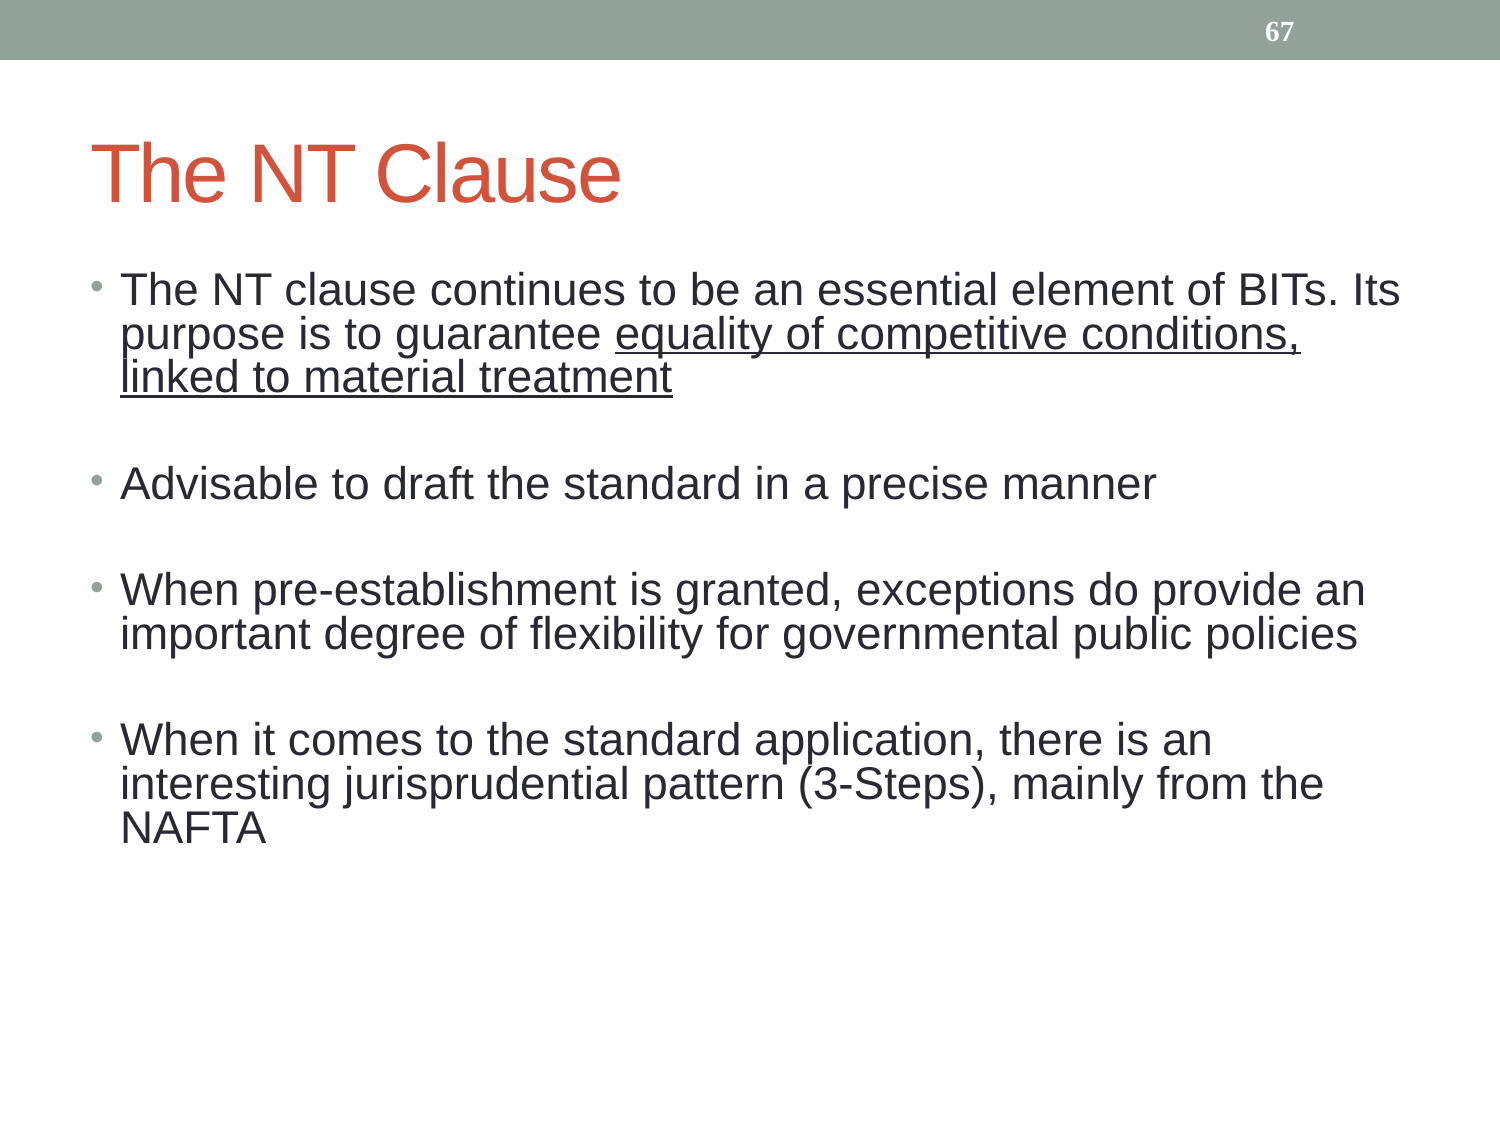

# The NT Clause
The NT clause continues to be an essential element of BITs. Its purpose is to guarantee equality of competitive conditions, linked to material treatment
Advisable to draft the standard in a precise manner
When pre-establishment is granted, exceptions do provide an important degree of flexibility for governmental public policies
When it comes to the standard application, there is an interesting jurisprudential pattern (3-Steps), mainly from the NAFTA